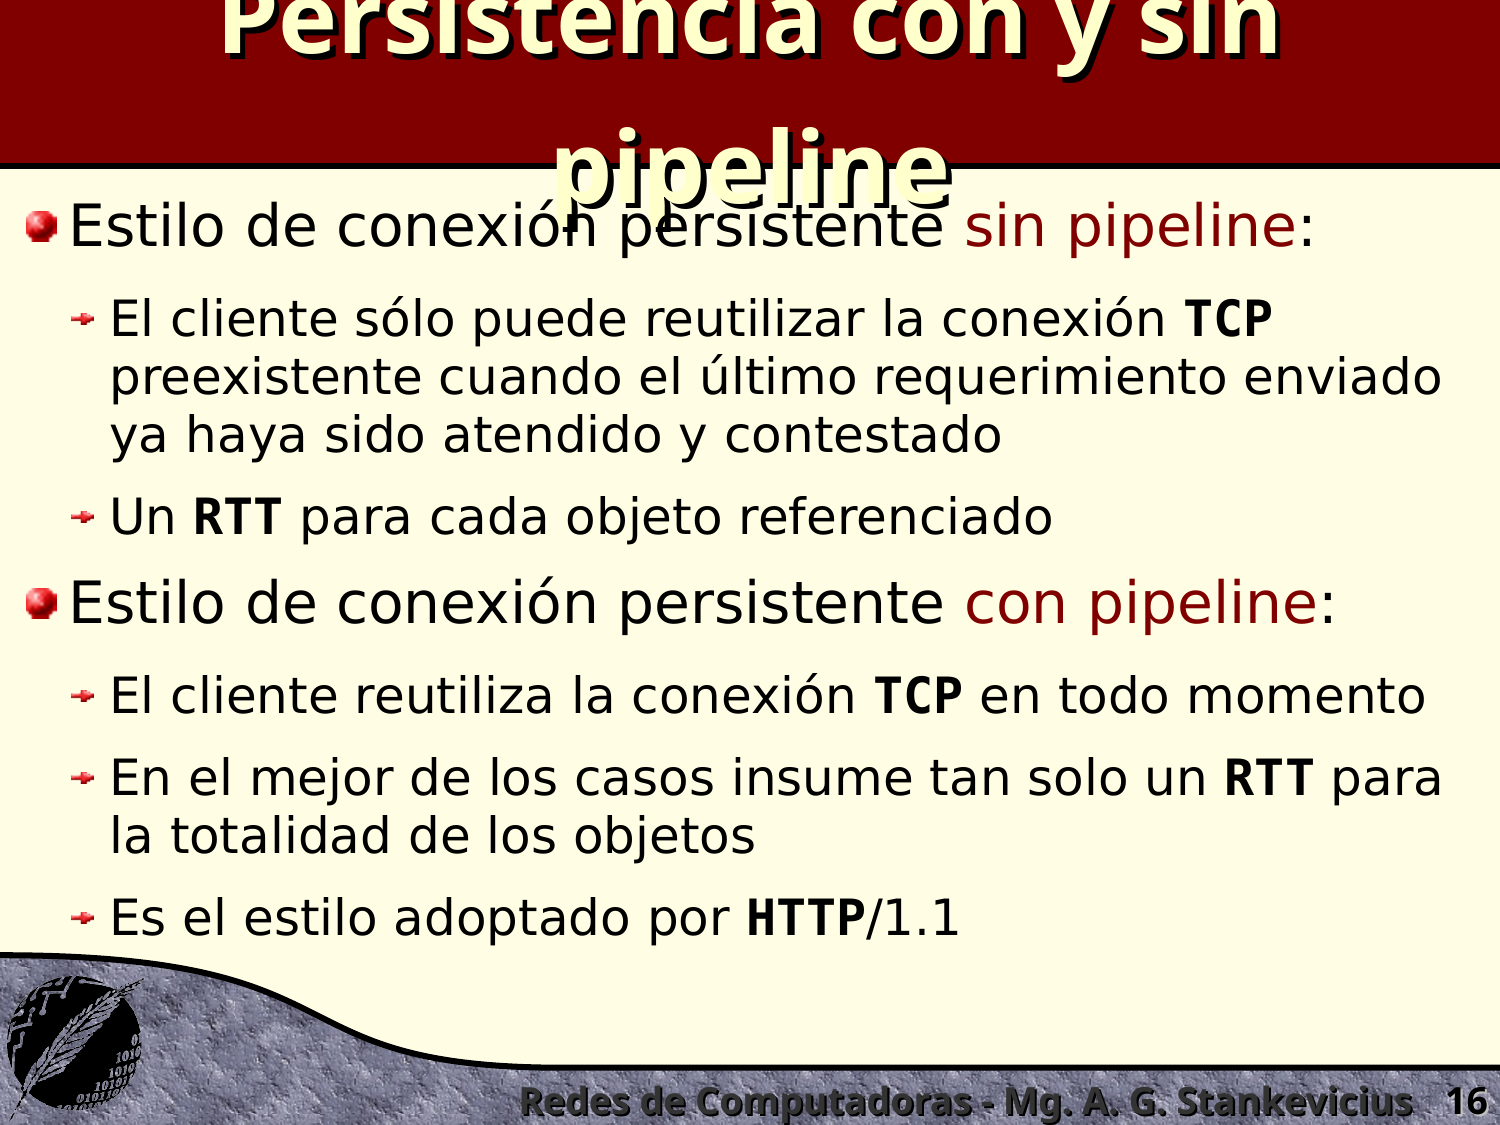

# Persistencia con y sin pipeline
Estilo de conexión persistente sin pipeline:
El cliente sólo puede reutilizar la conexión TCP preexistente cuando el último requerimiento enviado ya haya sido atendido y contestado
Un RTT para cada objeto referenciado
Estilo de conexión persistente con pipeline:
El cliente reutiliza la conexión TCP en todo momento
En el mejor de los casos insume tan solo un RTT para la totalidad de los objetos
Es el estilo adoptado por HTTP/1.1
16